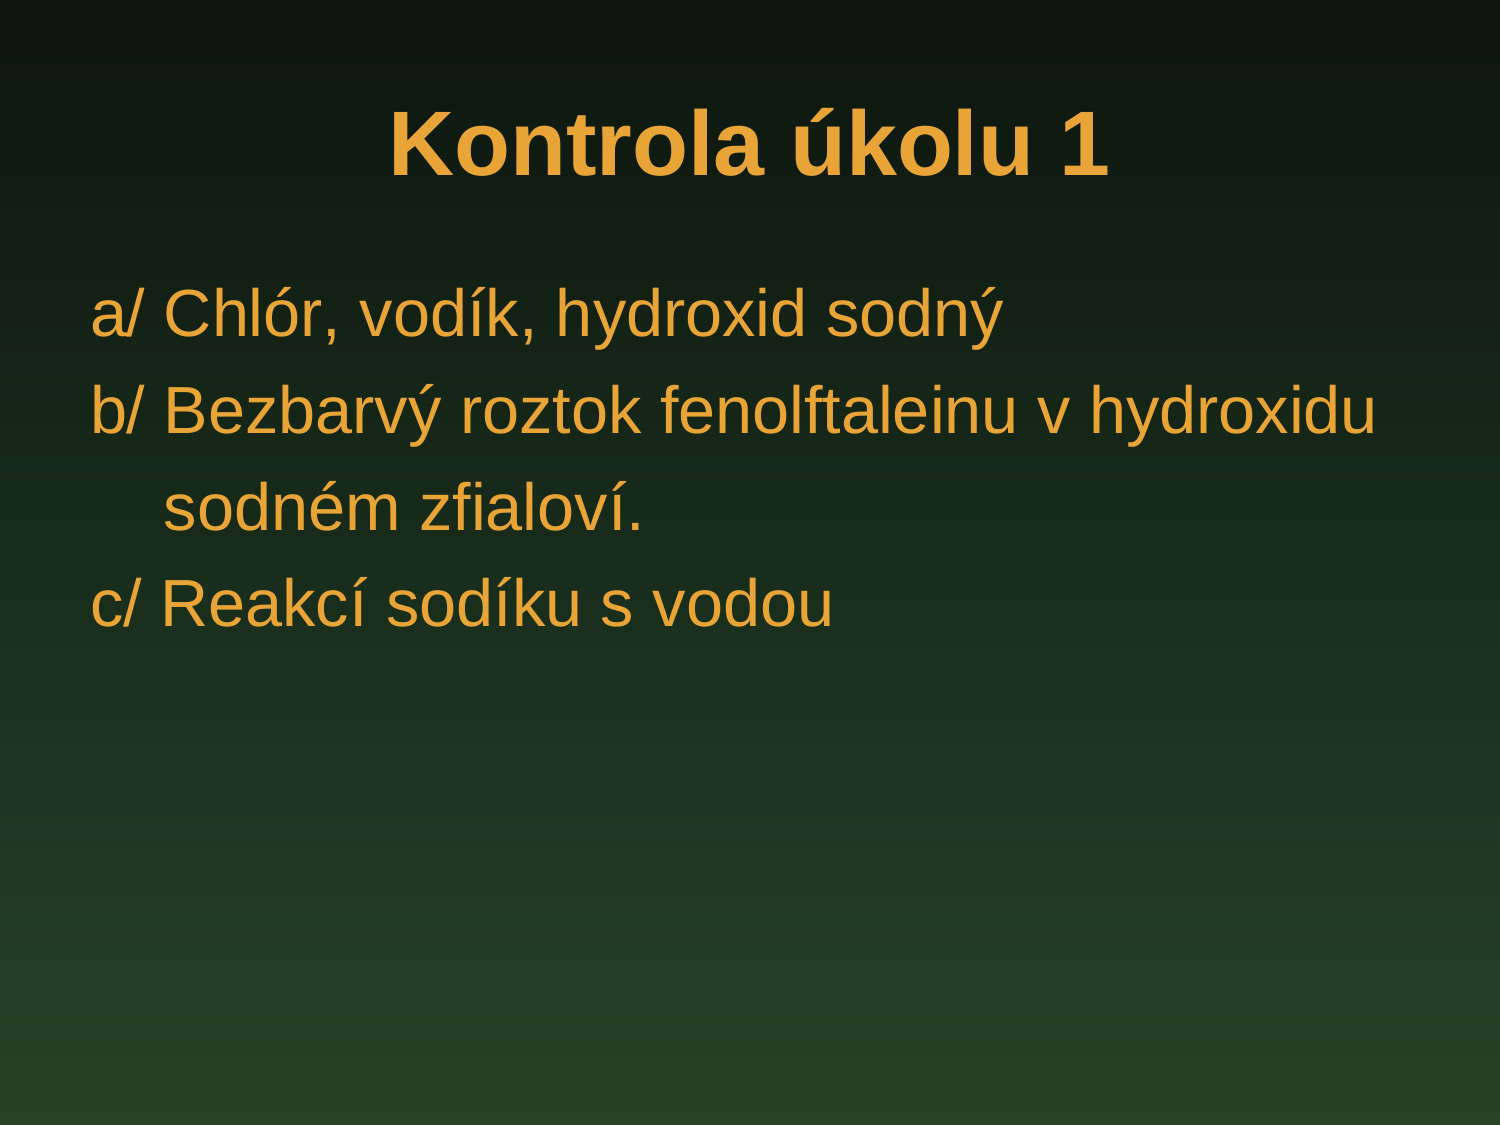

# Kontrola úkolu 1
a/ Chlór, vodík, hydroxid sodný
b/ Bezbarvý roztok fenolftaleinu v hydroxidu
 sodném zfialoví.
c/ Reakcí sodíku s vodou